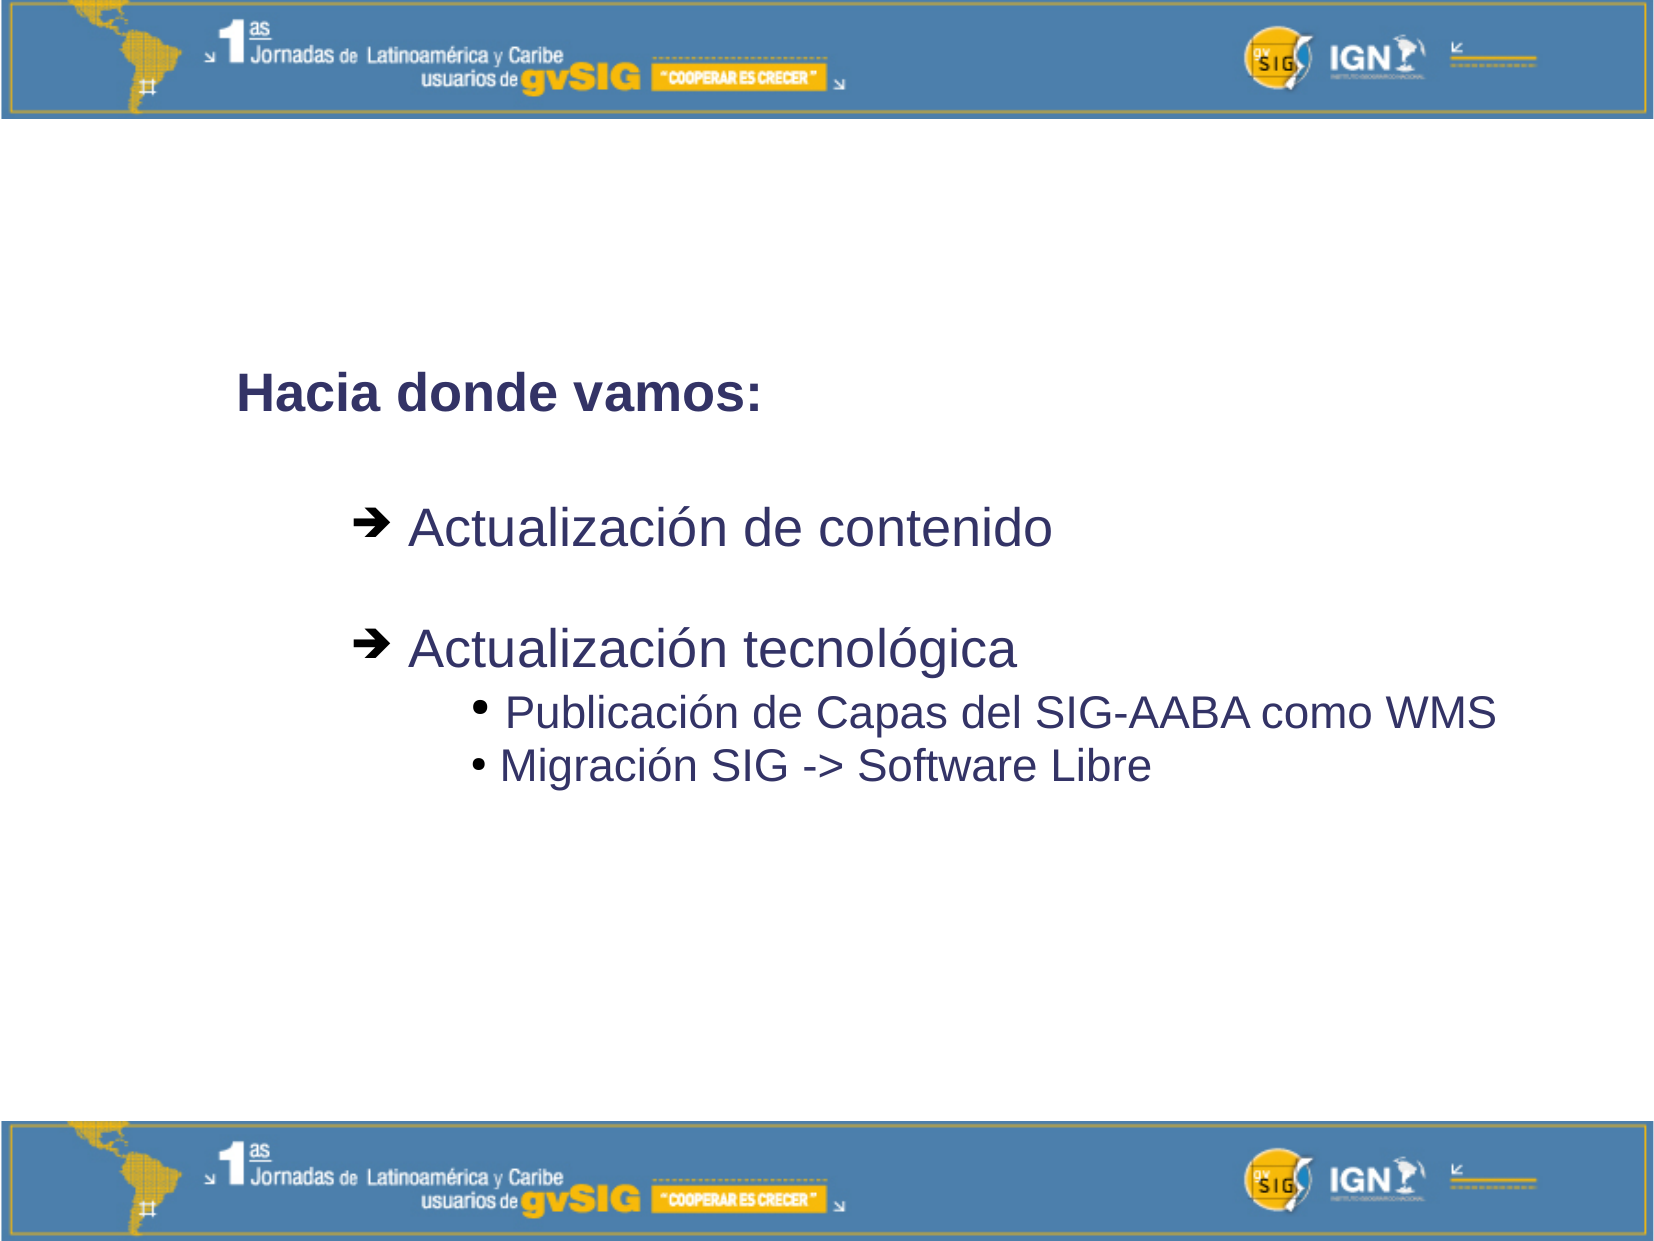

Hacia donde vamos:
 Actualización de contenido
 Actualización tecnológica
 Publicación de Capas del SIG-AABA como WMS
 Migración SIG -> Software Libre